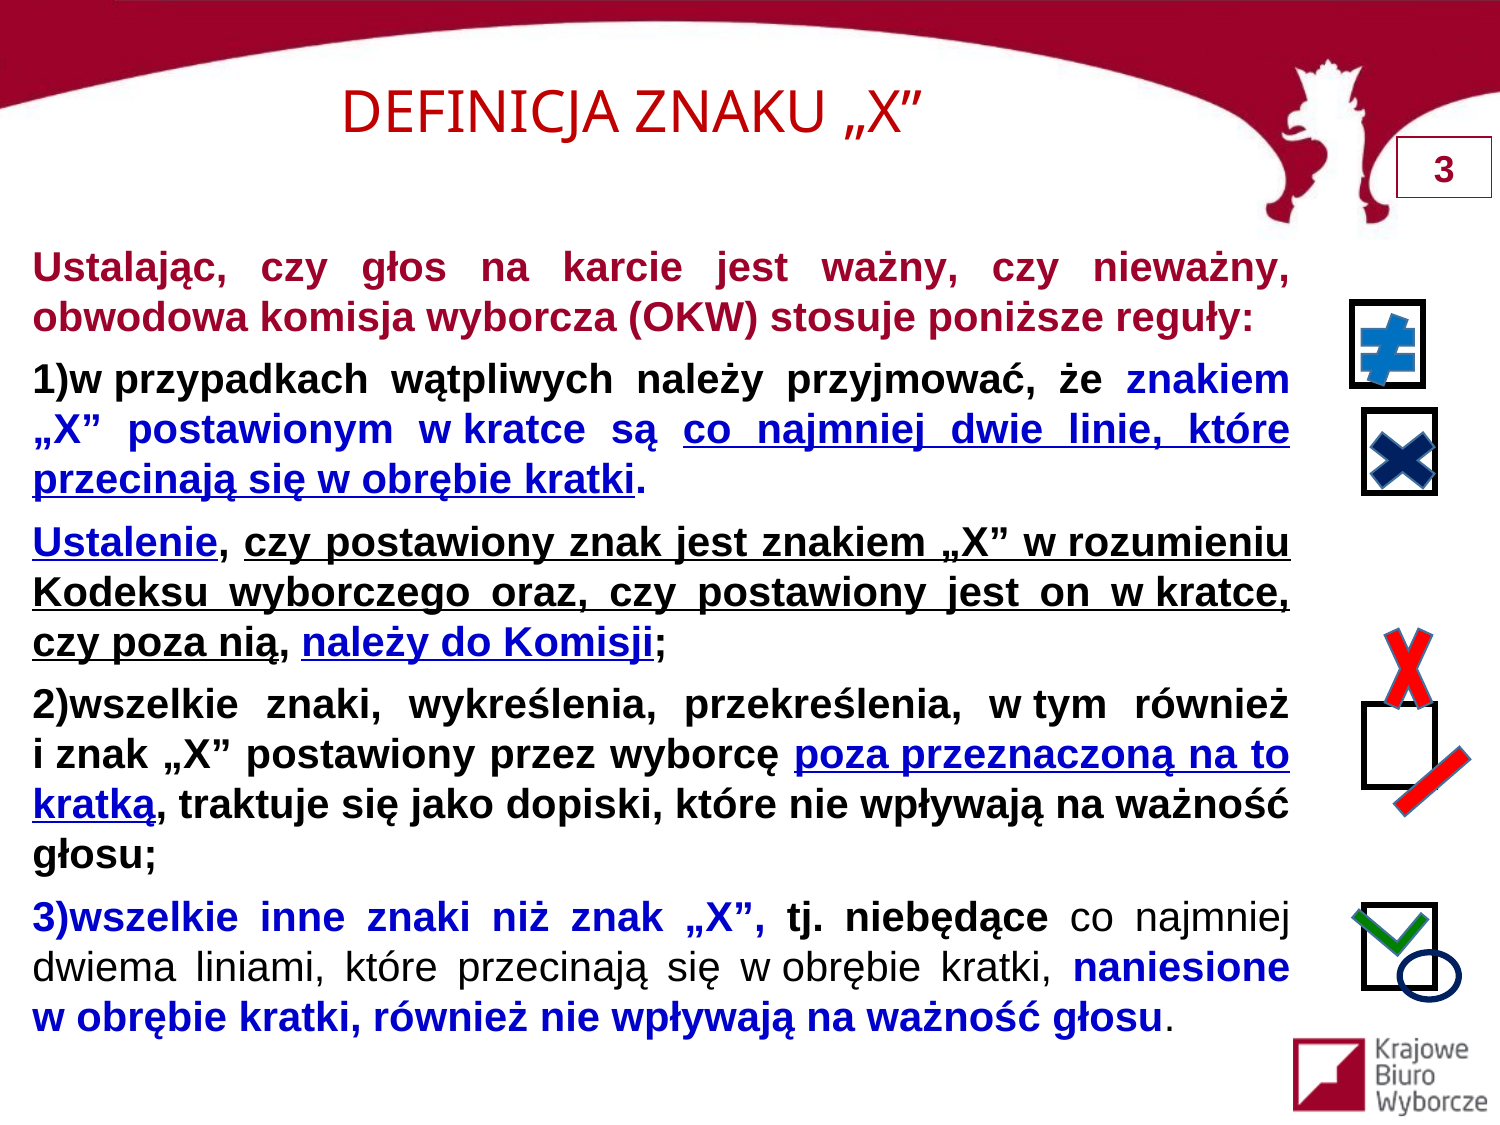

DEFINICJA ZNAKU „X”
Ustalając, czy głos na karcie jest ważny, czy nieważny, obwodowa komisja wyborcza (OKW) stosuje poniższe reguły:
w przypadkach wątpliwych należy przyjmować, że znakiem „X” postawionym w kratce są co najmniej dwie linie, które przecinają się w obrębie kratki.
Ustalenie, czy postawiony znak jest znakiem „X” w rozumieniu Kodeksu wyborczego oraz, czy postawiony jest on w kratce, czy poza nią, należy do Komisji;
wszelkie znaki, wykreślenia, przekreślenia, w tym również i znak „X” postawiony przez wyborcę poza przeznaczoną na to kratką, traktuje się jako dopiski, które nie wpływają na ważność głosu;
wszelkie inne znaki niż znak „X”, tj. niebędące co najmniej dwiema liniami, które przecinają się w obrębie kratki, naniesione w obrębie kratki, również nie wpływają na ważność głosu.